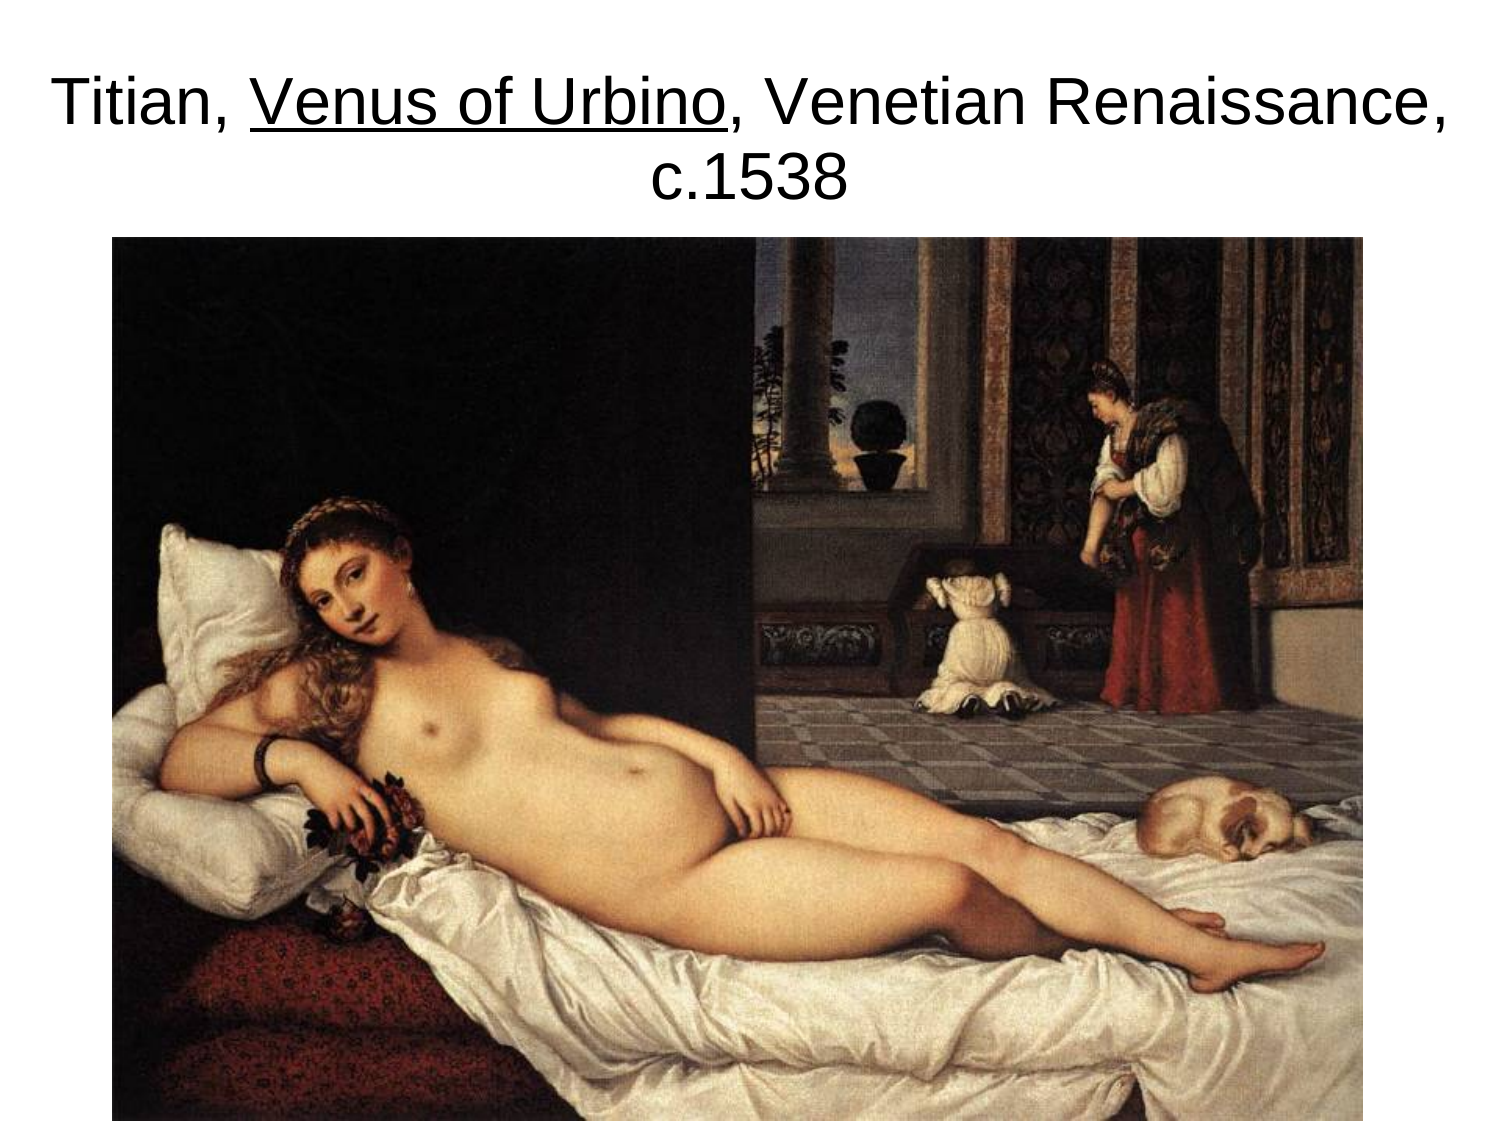

# Titian, Venus of Urbino, Venetian Renaissance, c.1538